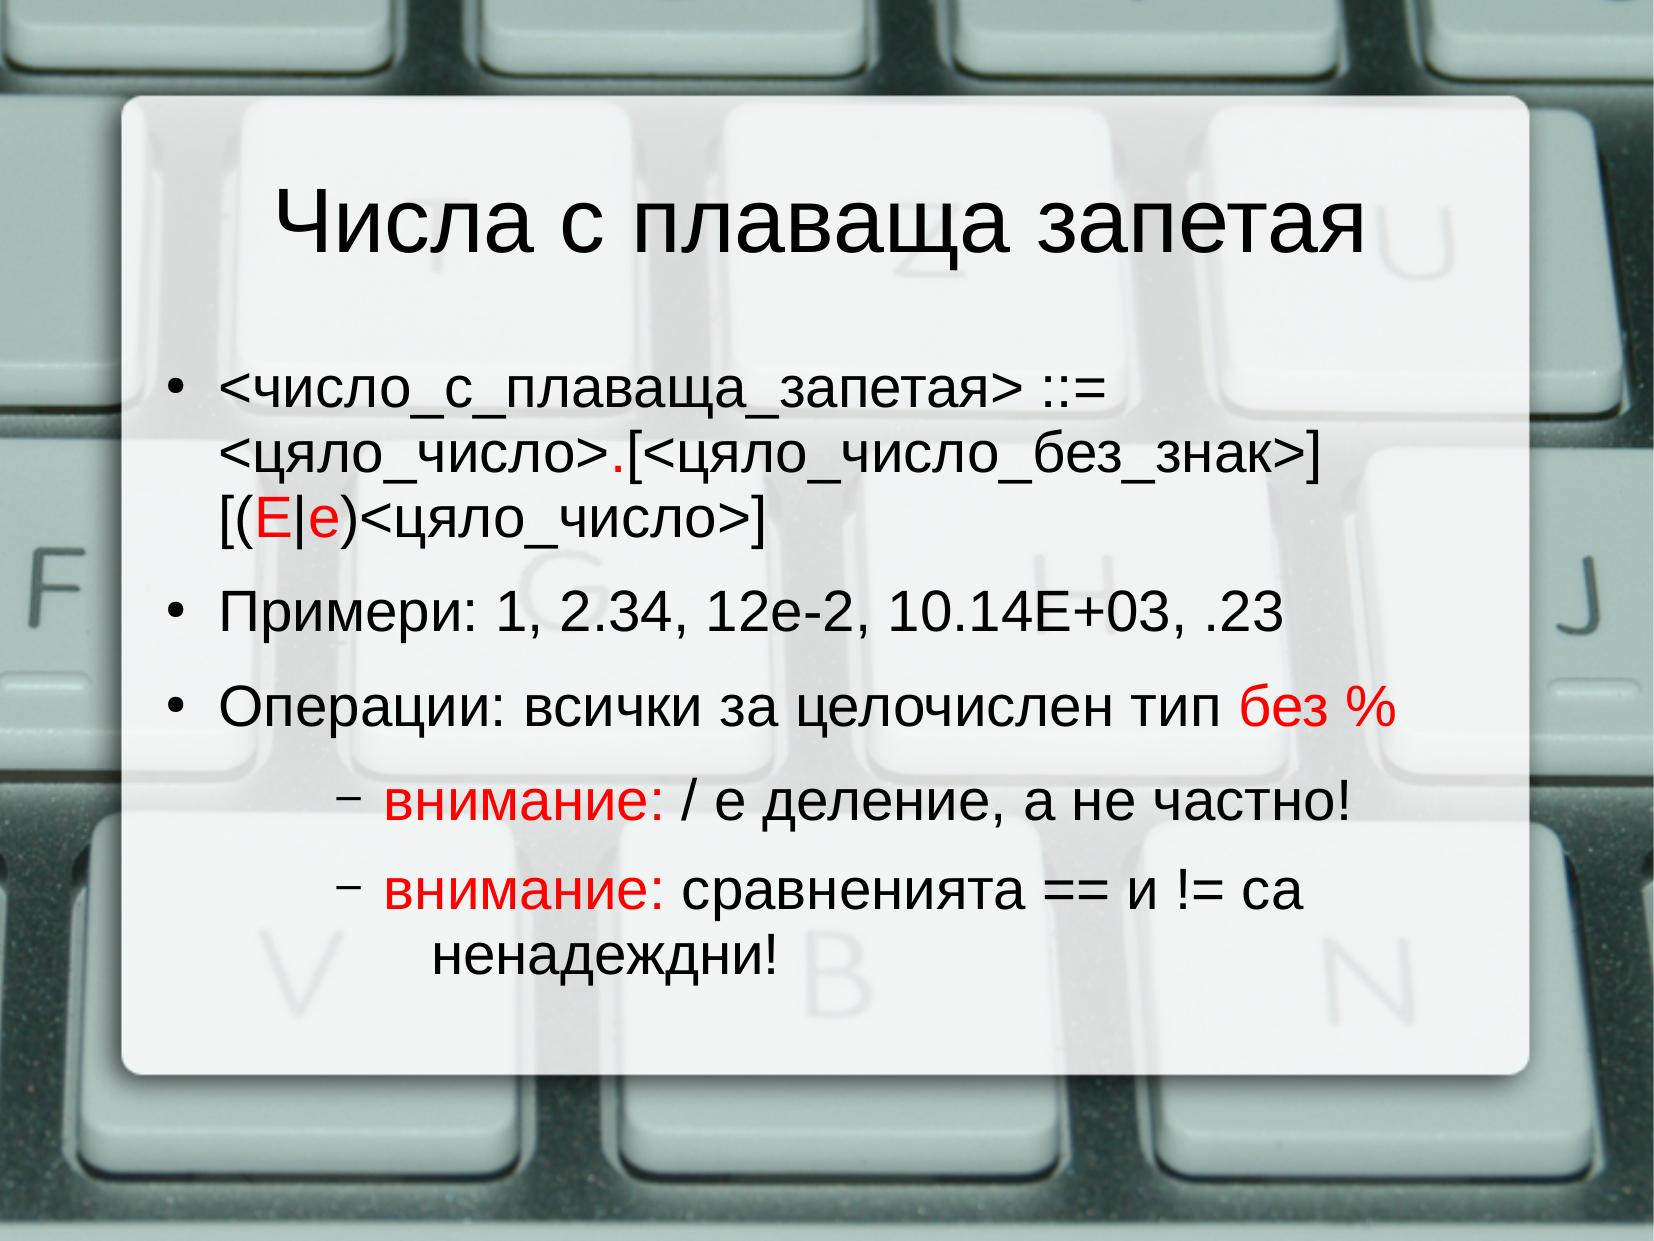

# Числа с плаваща запетая
<число_с_плаваща_запетая> ::=
<цяло_число>.[<цяло_число_без_знак>]
[(E|e)<цяло_число>]
Примери: 1, 2.34, 12e-2, 10.14E+03, .23
Операции: всички за целочислен тип без %
внимание: / е деление, а не частно!
внимание: сравненията == и != са ненадеждни!